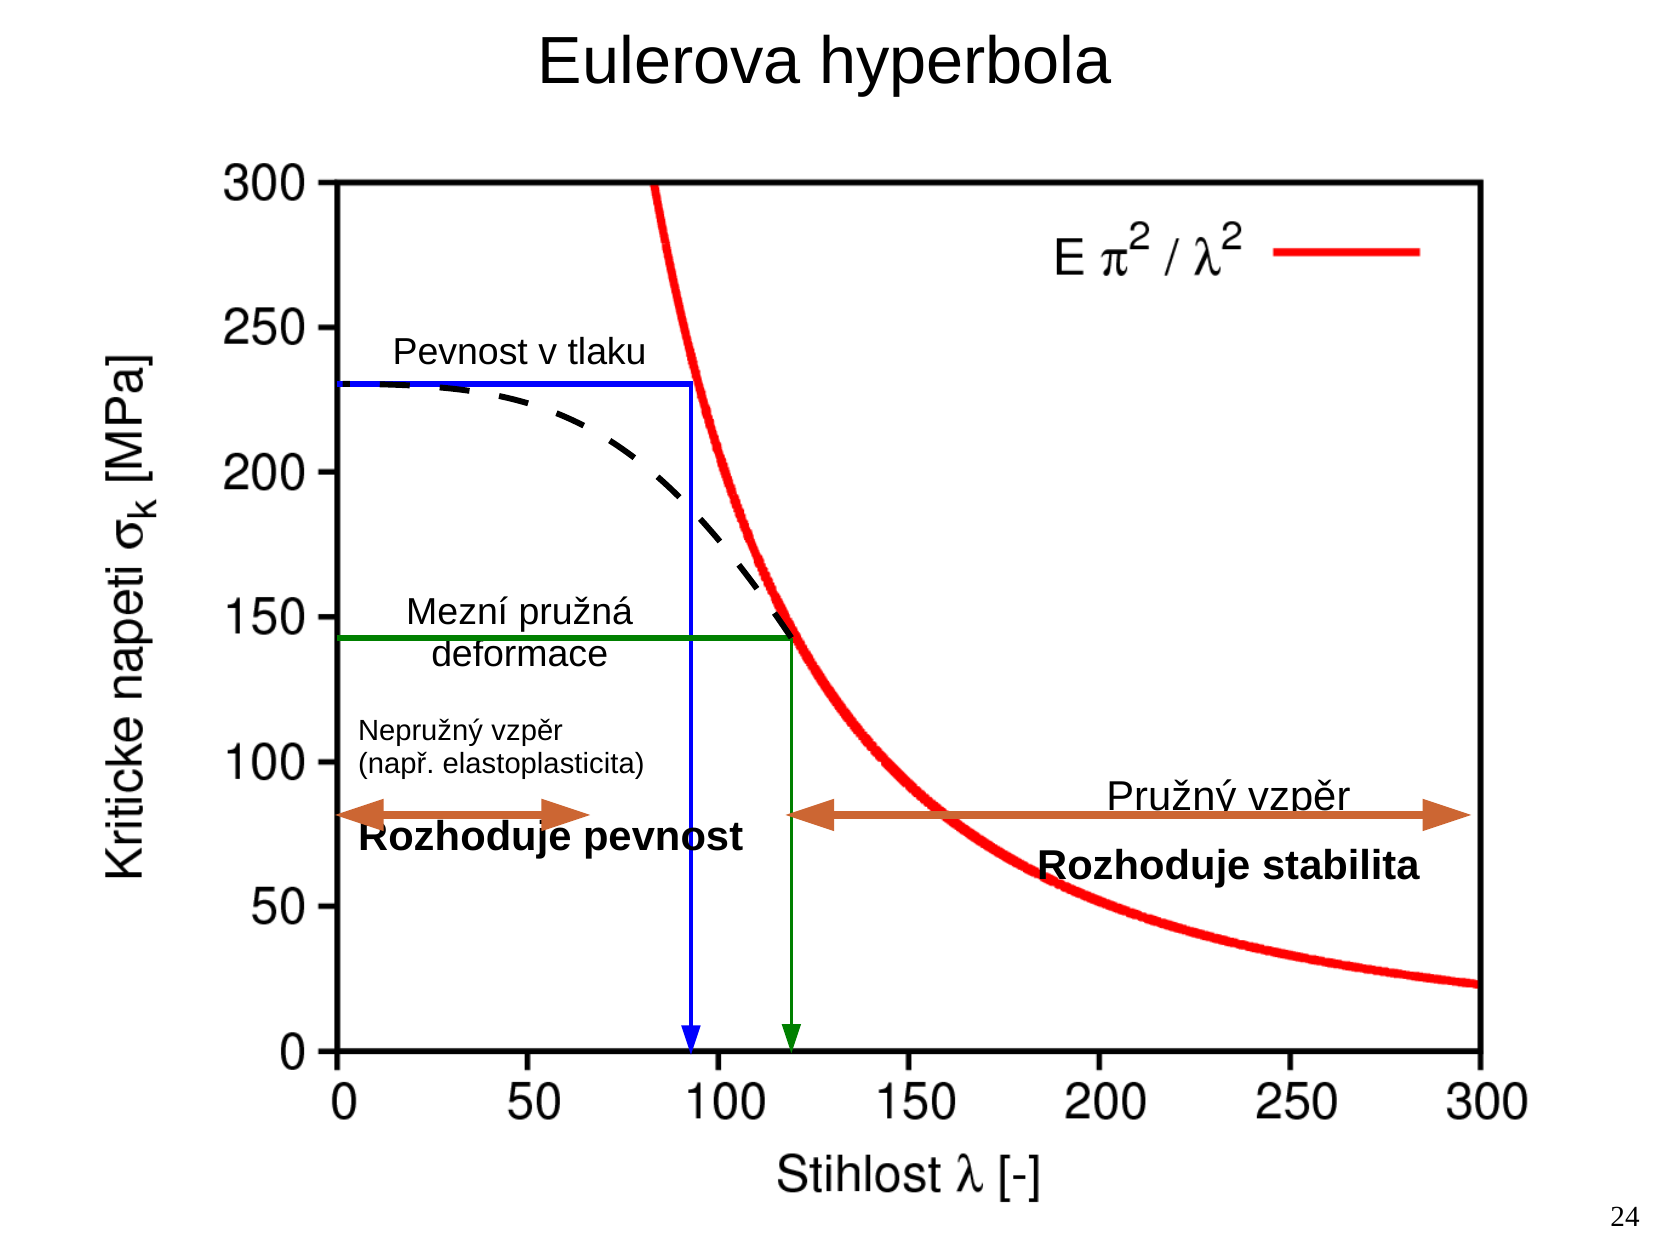

# Eulerova hyperbola
Pevnost v tlaku
Mezní pružná deformace
Nepružný vzpěr
(např. elastoplasticita)
Rozhoduje pevnost
Pružný vzpěr
Rozhoduje stabilita
24